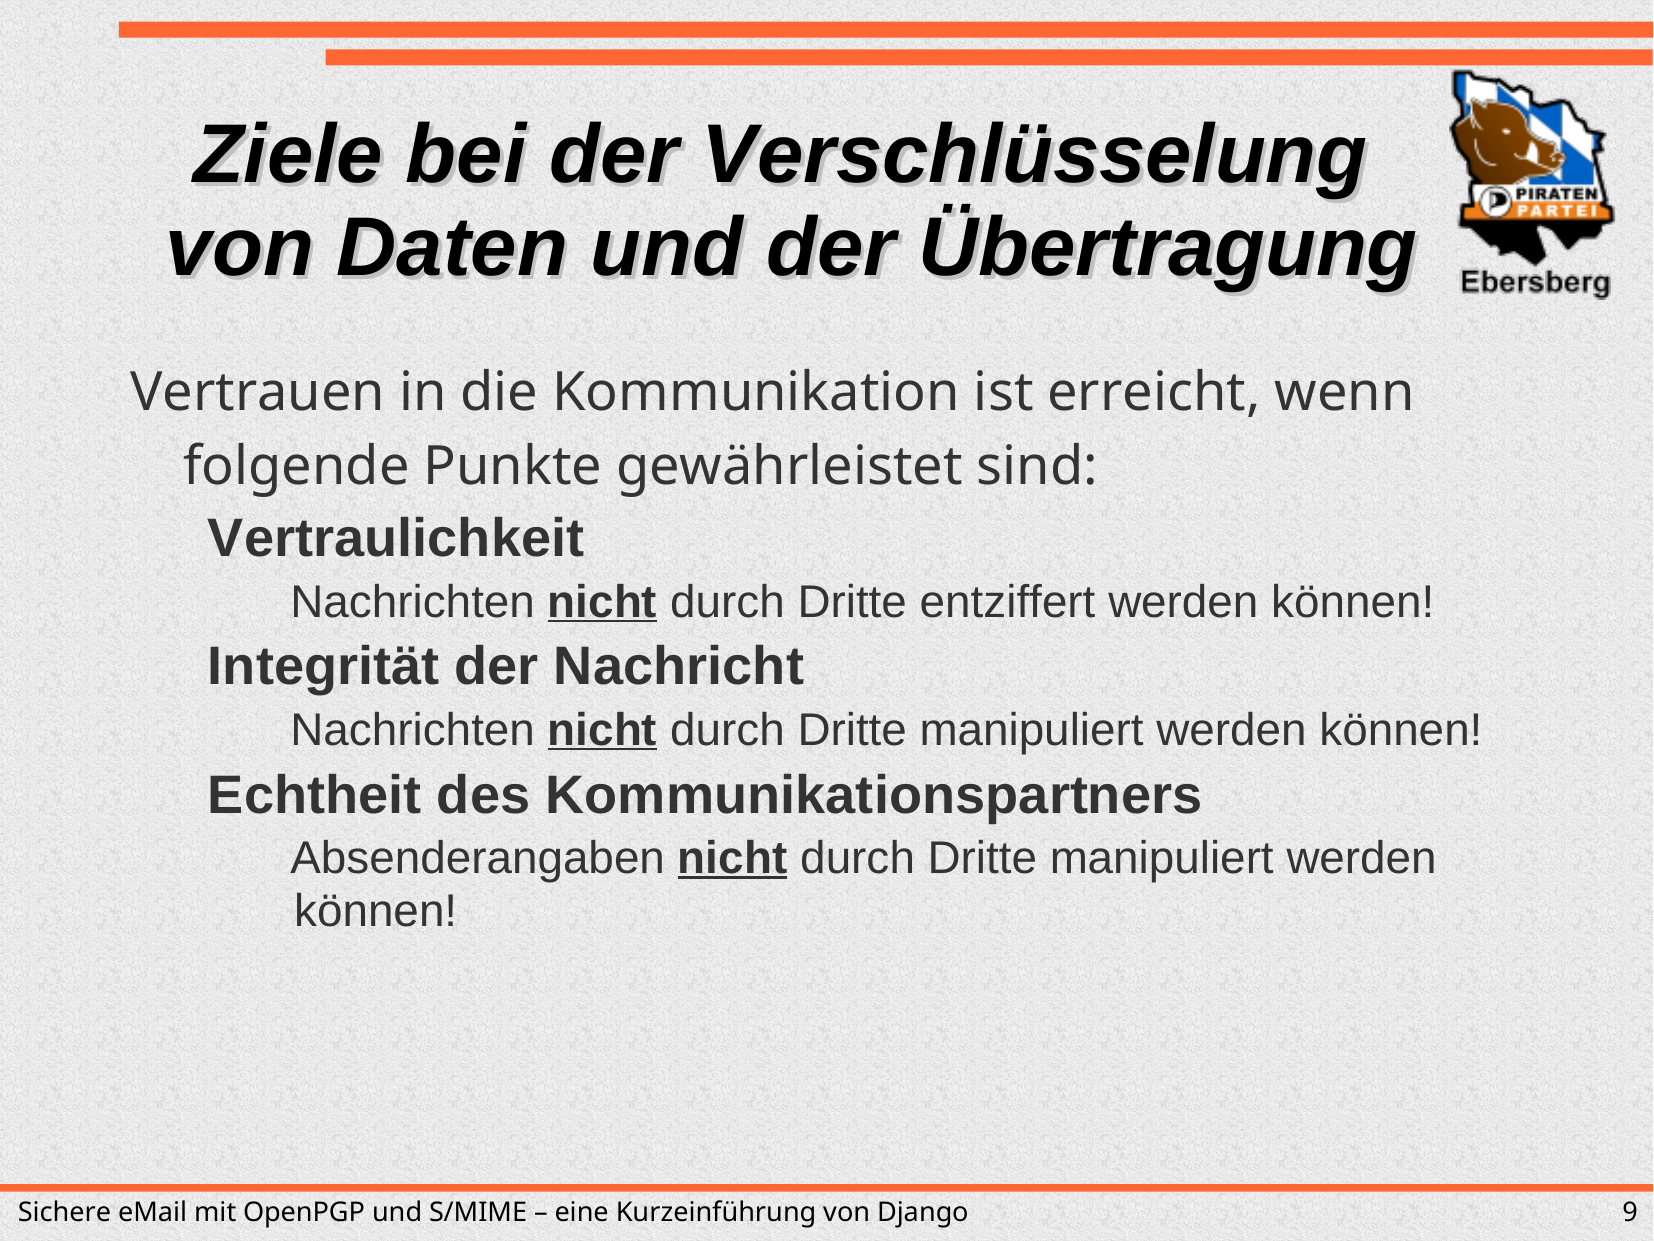

Ziele bei der Verschlüsselung
 von Daten und der Übertragung
# Vertrauen in die Kommunikation ist erreicht, wenn folgende Punkte gewährleistet sind:
 Vertraulichkeit
 Nachrichten nicht durch Dritte entziffert werden können!
 Integrität der Nachricht
 Nachrichten nicht durch Dritte manipuliert werden können!
 Echtheit des Kommunikationspartners
 Absenderangaben nicht durch Dritte manipuliert werden
 können!